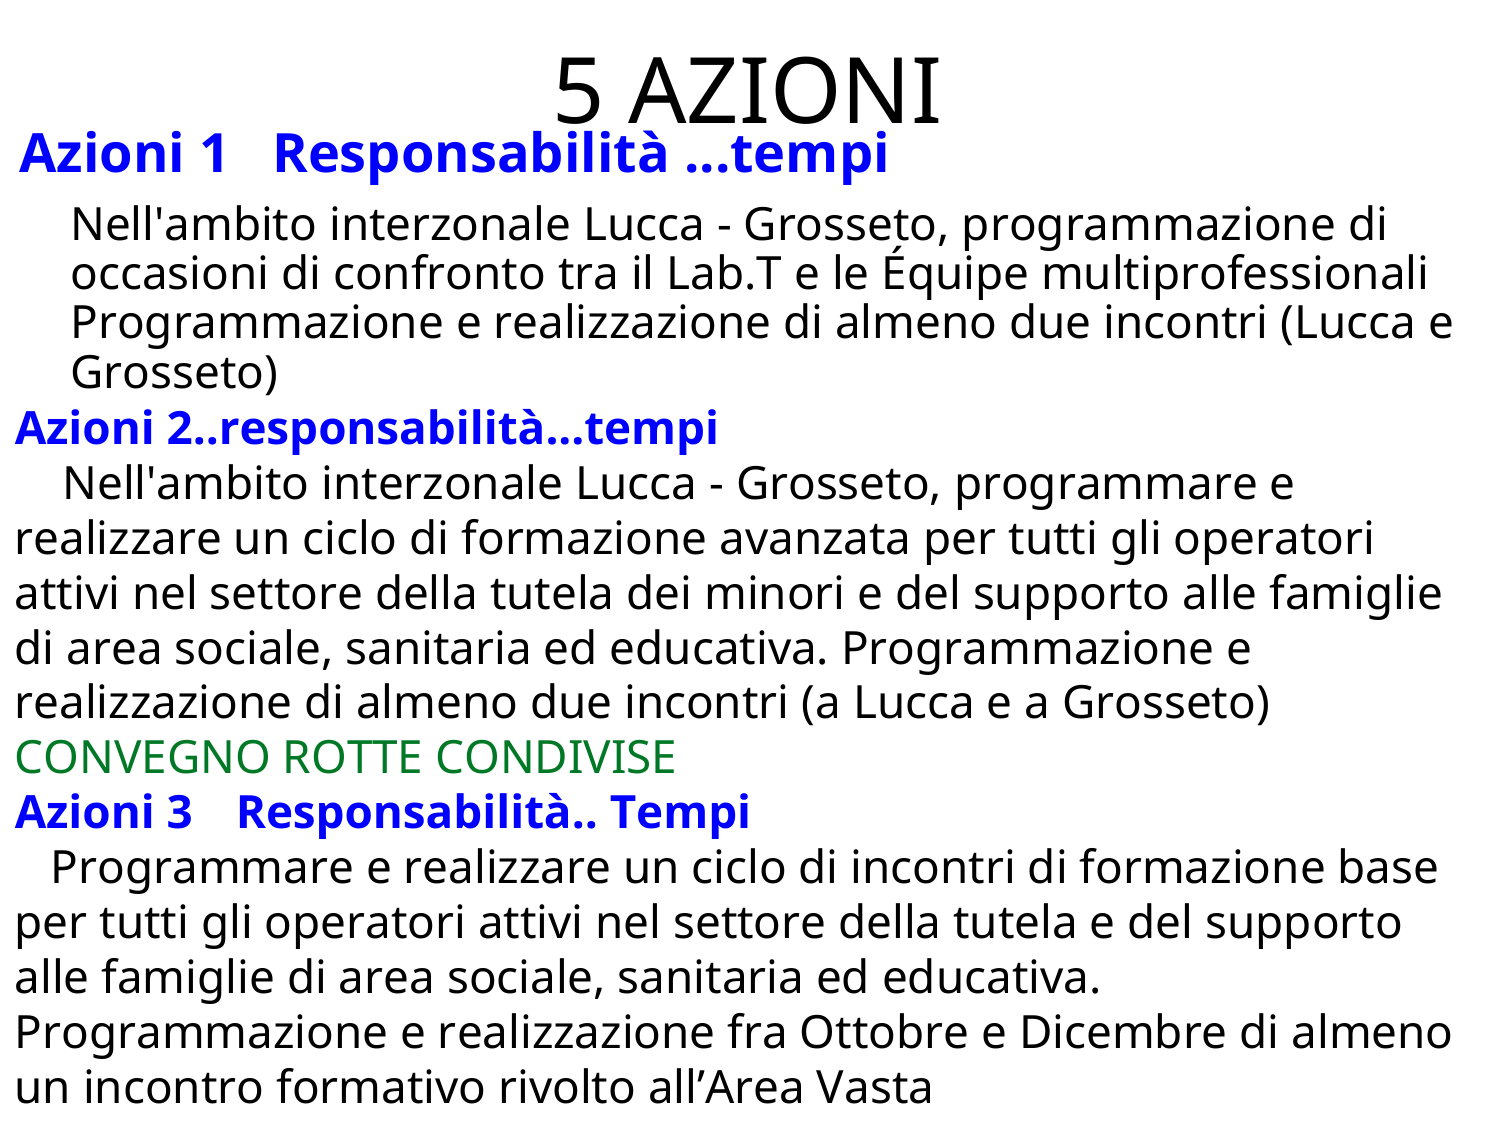

# 5 AZIONI
Azioni 1 Responsabilità ...tempi
Nell'ambito interzonale Lucca - Grosseto, programmazione di occasioni di confronto tra il Lab.T e le Équipe multiprofessionali Programmazione e realizzazione di almeno due incontri (Lucca e Grosseto)
Azioni 2..responsabilità...tempi
 Nell'ambito interzonale Lucca - Grosseto, programmare e realizzare un ciclo di formazione avanzata per tutti gli operatori attivi nel settore della tutela dei minori e del supporto alle famiglie di area sociale, sanitaria ed educativa. Programmazione e realizzazione di almeno due incontri (a Lucca e a Grosseto)
CONVEGNO ROTTE CONDIVISE
Azioni 3 	Responsabilità.. Tempi
 Programmare e realizzare un ciclo di incontri di formazione base per tutti gli operatori attivi nel settore della tutela e del supporto alle famiglie di area sociale, sanitaria ed educativa. 	Programmazione e realizzazione fra Ottobre e Dicembre di almeno un incontro formativo rivolto all’Area Vasta